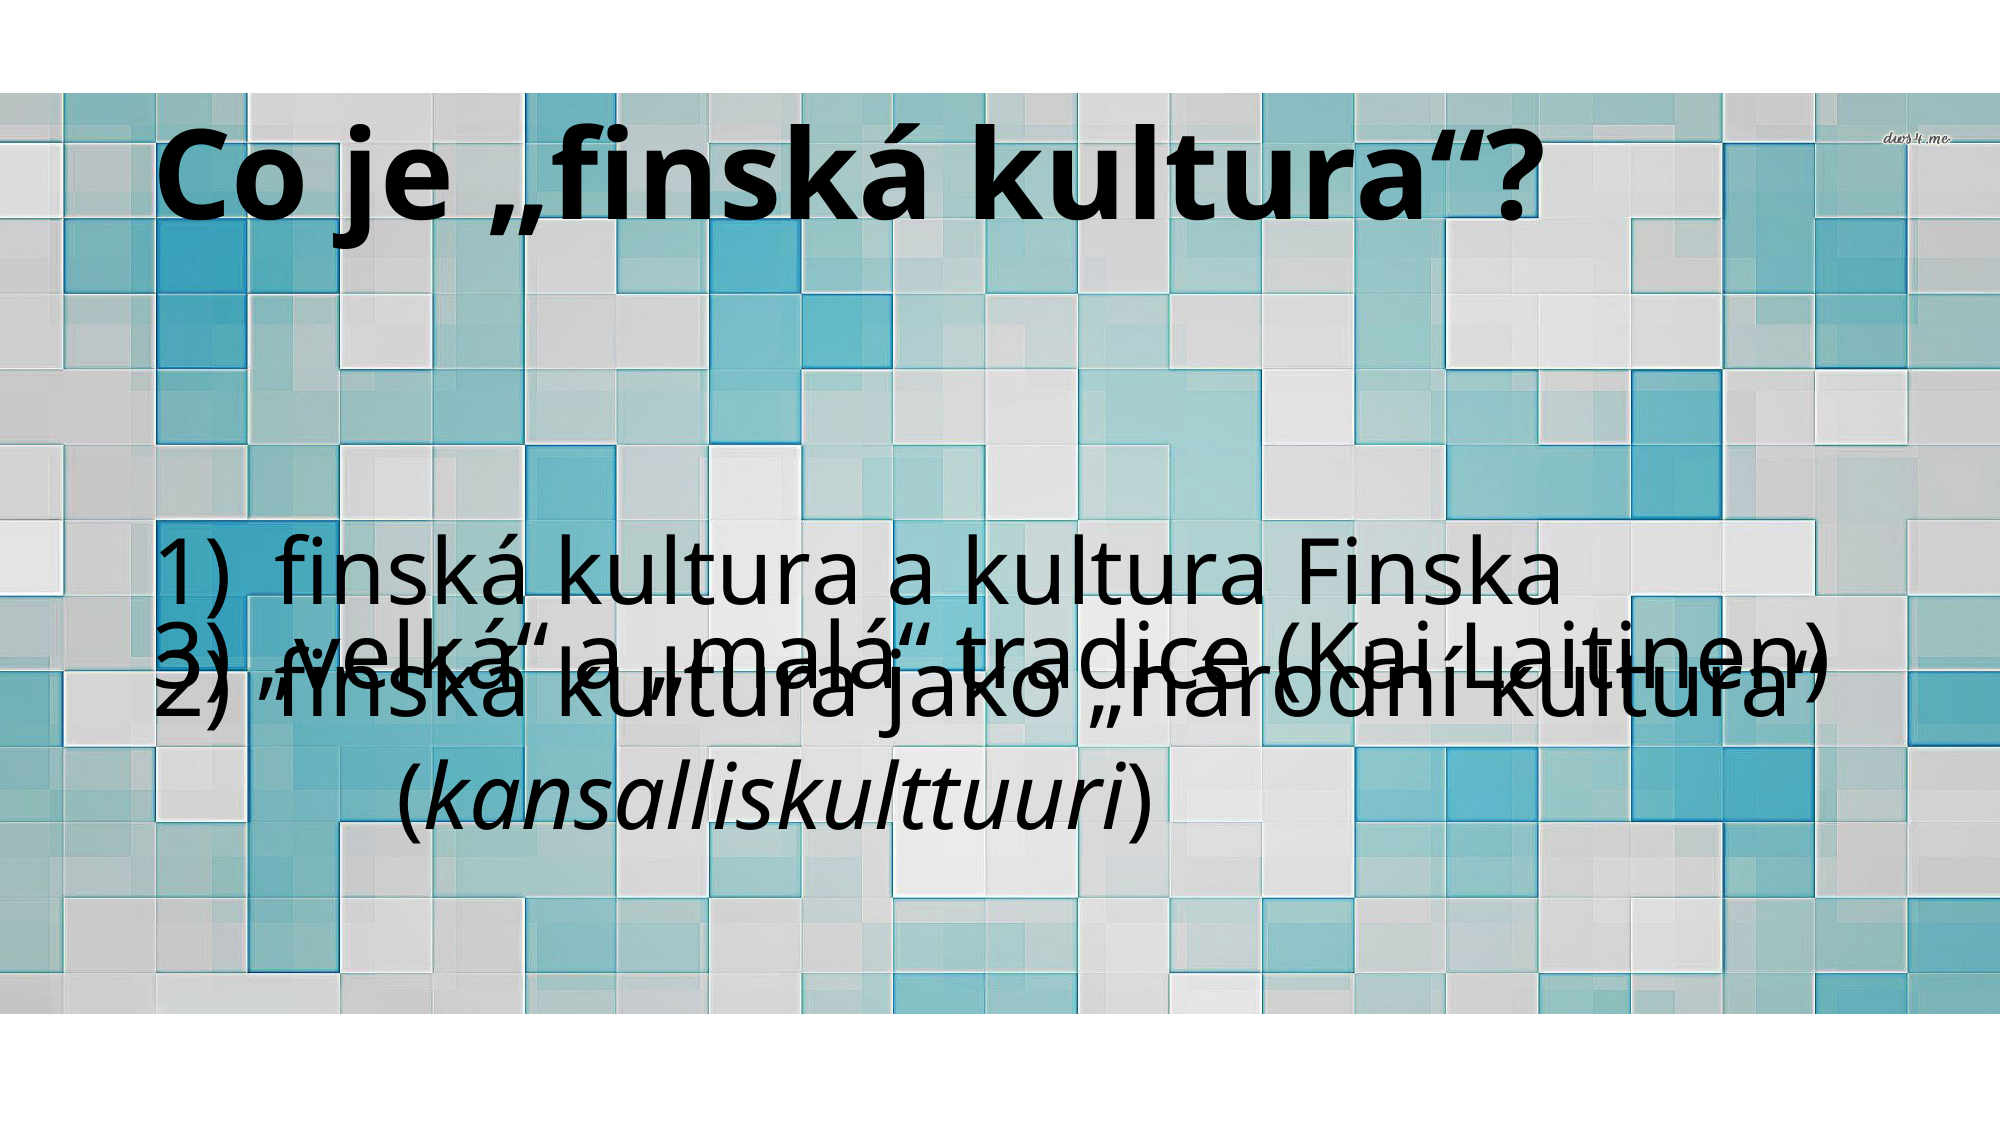

# Co je „finská kultura“?
finská kultura a kultura Finska
finská kultura jako „národní kultura“ (kansalliskulttuuri)
3) „velká“ a „malá“ tradice (Kai Laitinen)